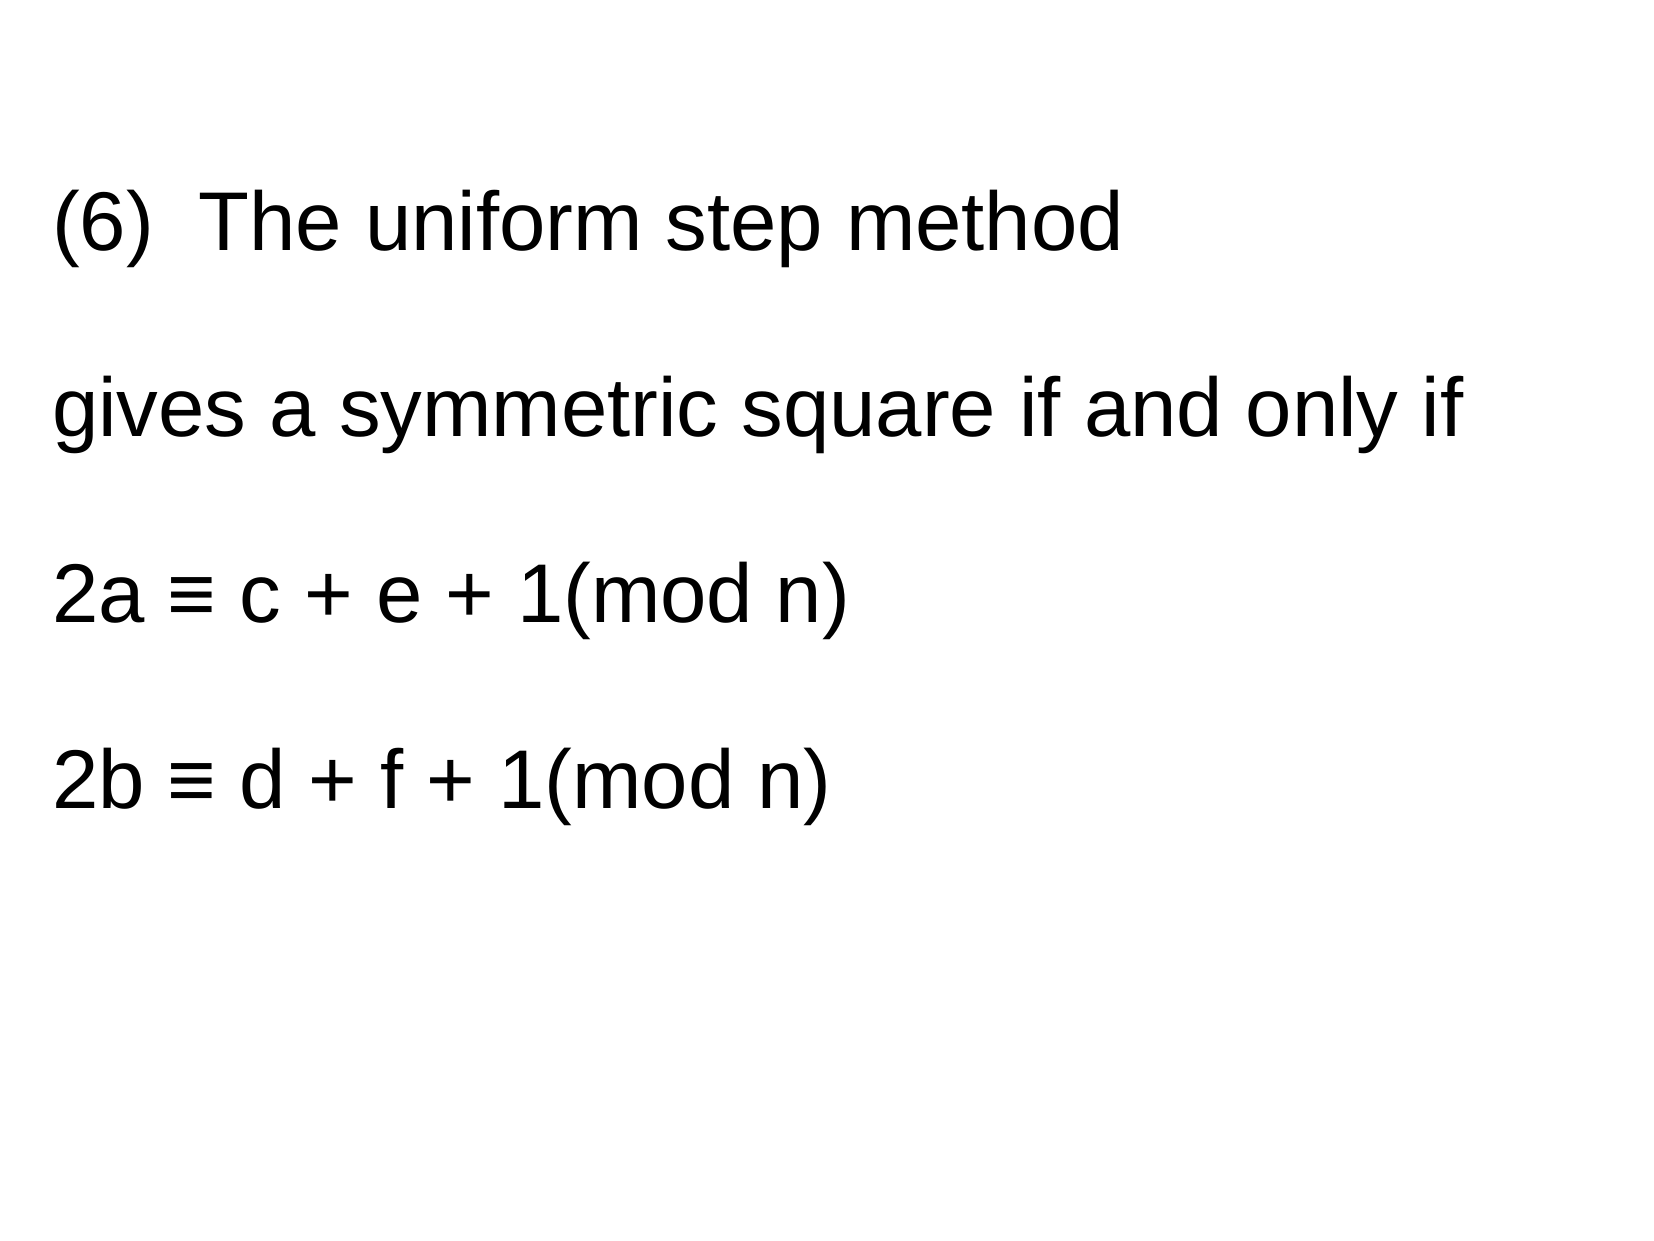

(6) The uniform step method
gives a symmetric square if and only if
2a ≡ c + e + 1(mod n)
2b ≡ d + f + 1(mod n)